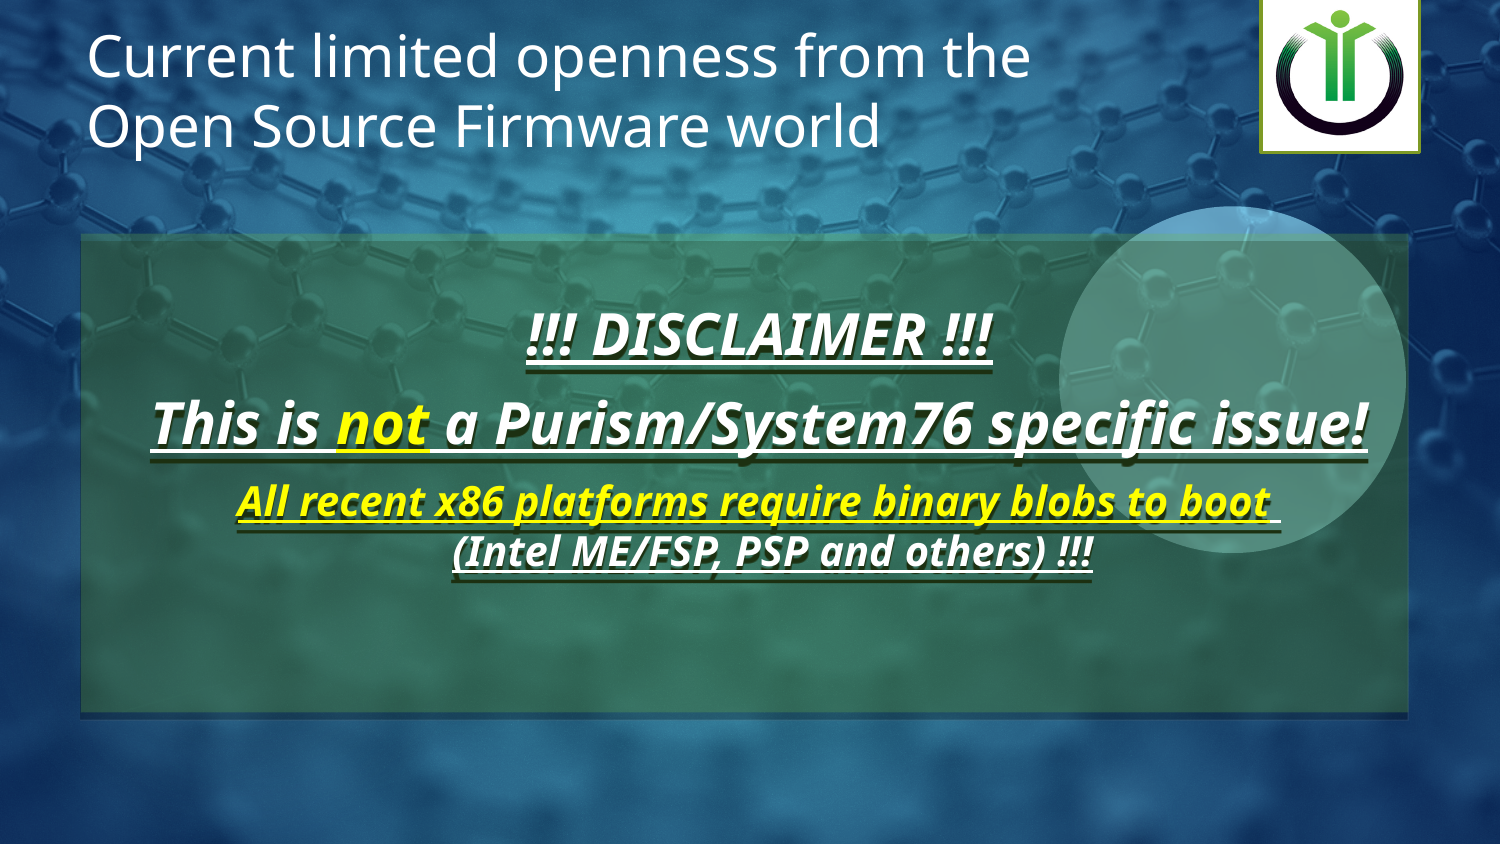

Current limited openness from the Open Source Firmware world
!!! DISCLAIMER !!!
This is not a Purism/System76 specific issue!
All recent x86 platforms require binary blobs to boot
(Intel ME/FSP, PSP and others) !!!